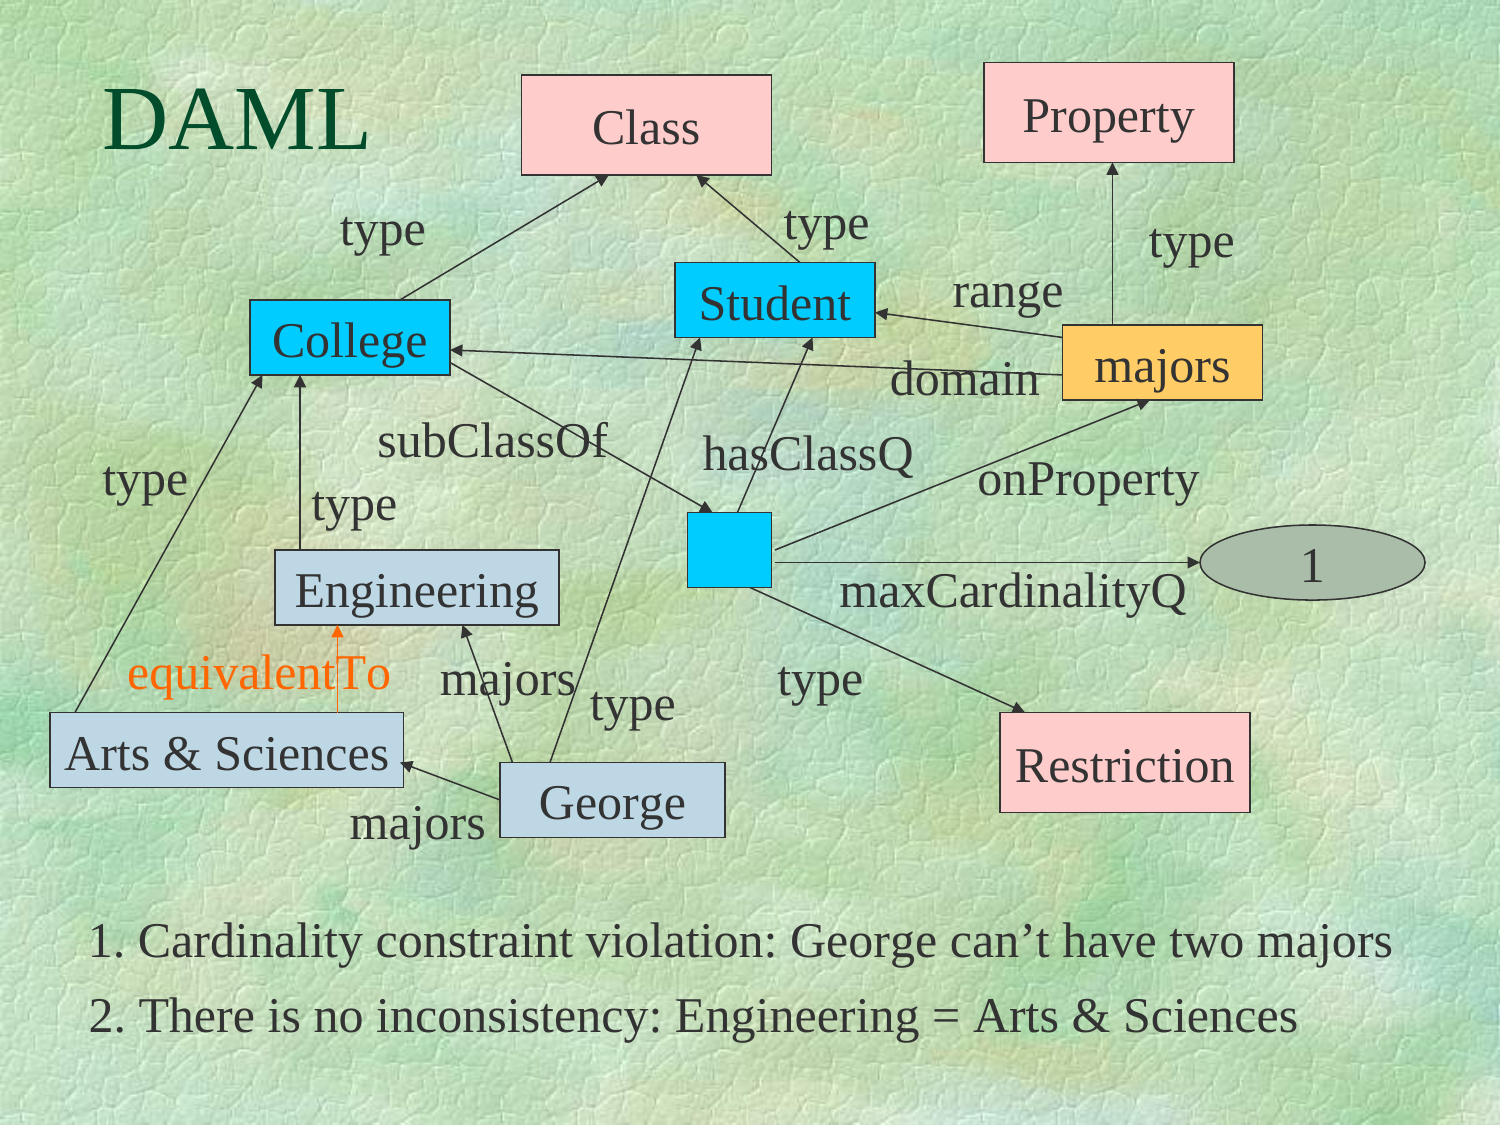

DAML
Property
Class
type
majors
type
College
type
Student
range
subClassOf
hasClassQ
onProperty
1
maxCardinalityQ
type
type
George
domain
type
Arts & Sciences
type
Engineering
majors
majors
equivalentTo
Restriction
1. Cardinality constraint violation: George can’t have two majors
2. There is no inconsistency: Engineering = Arts & Sciences